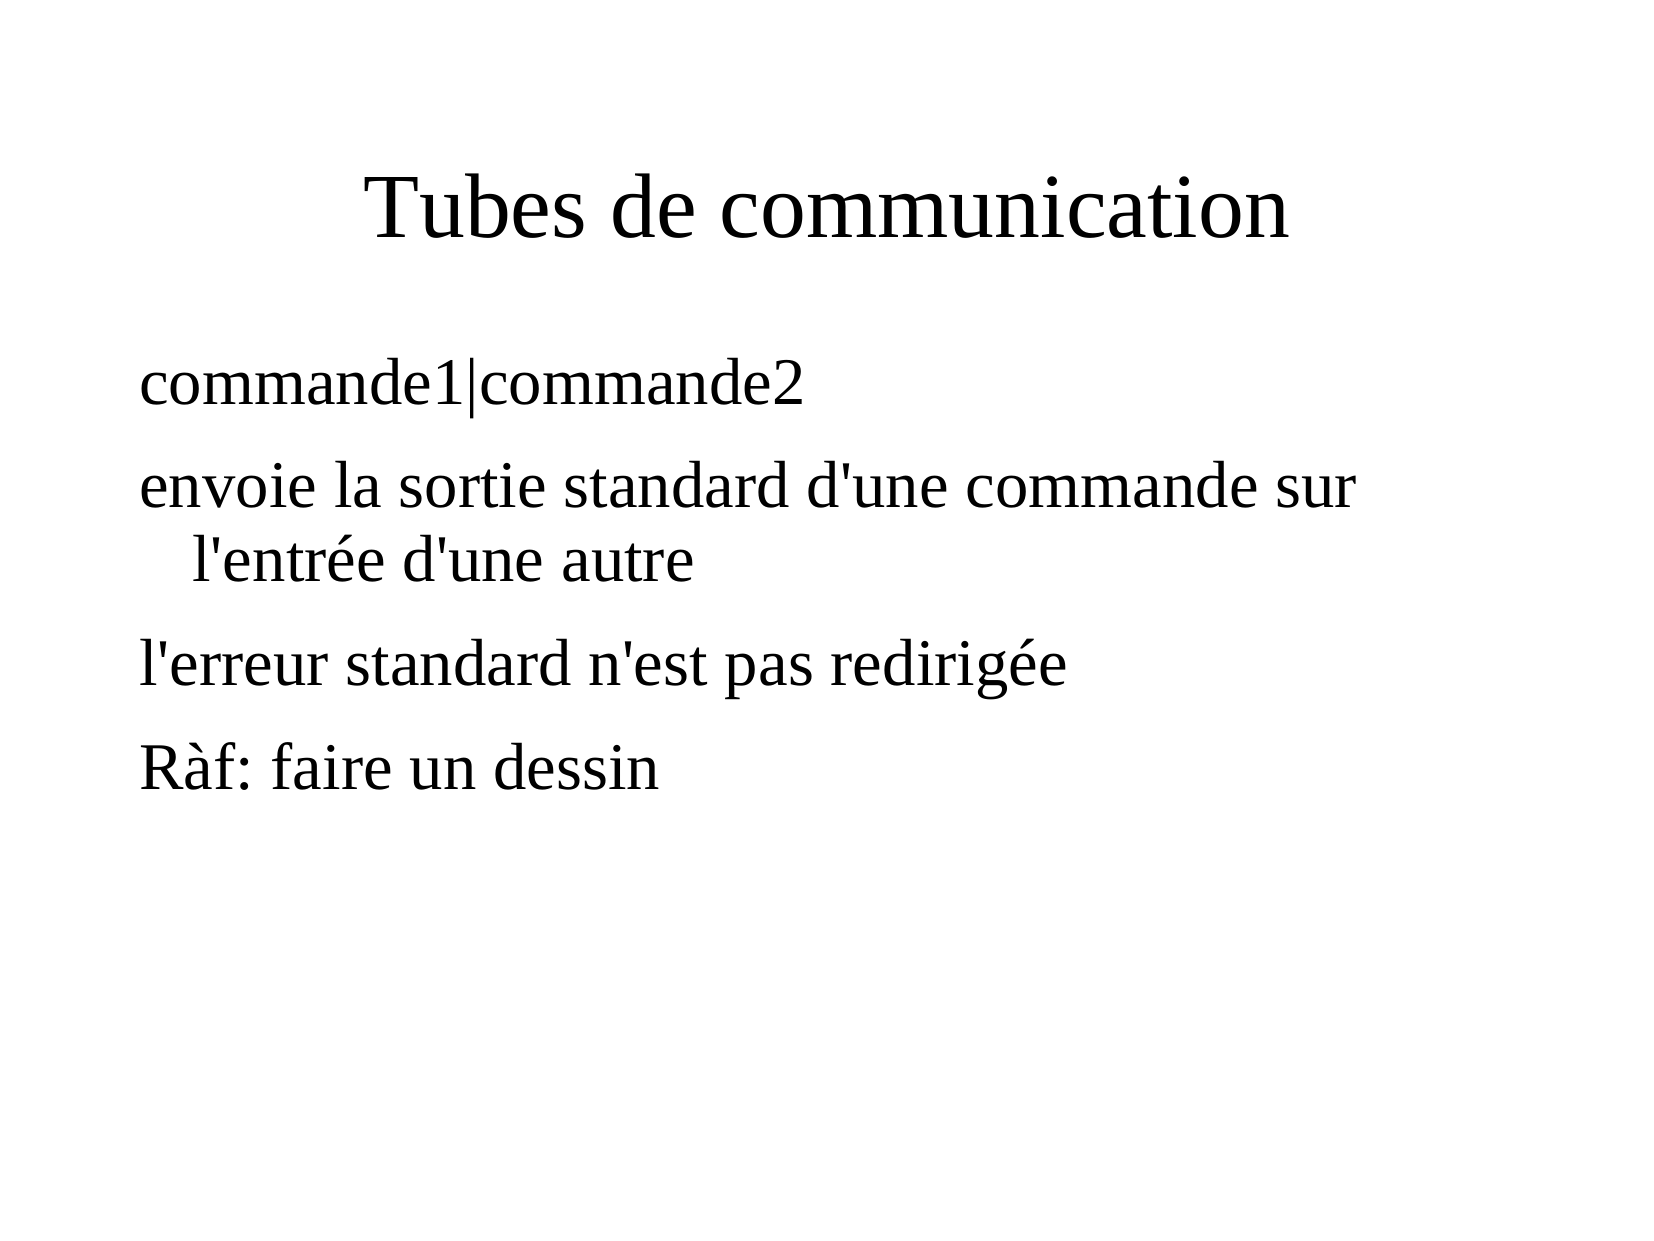

# Tubes de communication
commande1|commande2
envoie la sortie standard d'une commande sur l'entrée d'une autre
l'erreur standard n'est pas redirigée
Ràf: faire un dessin